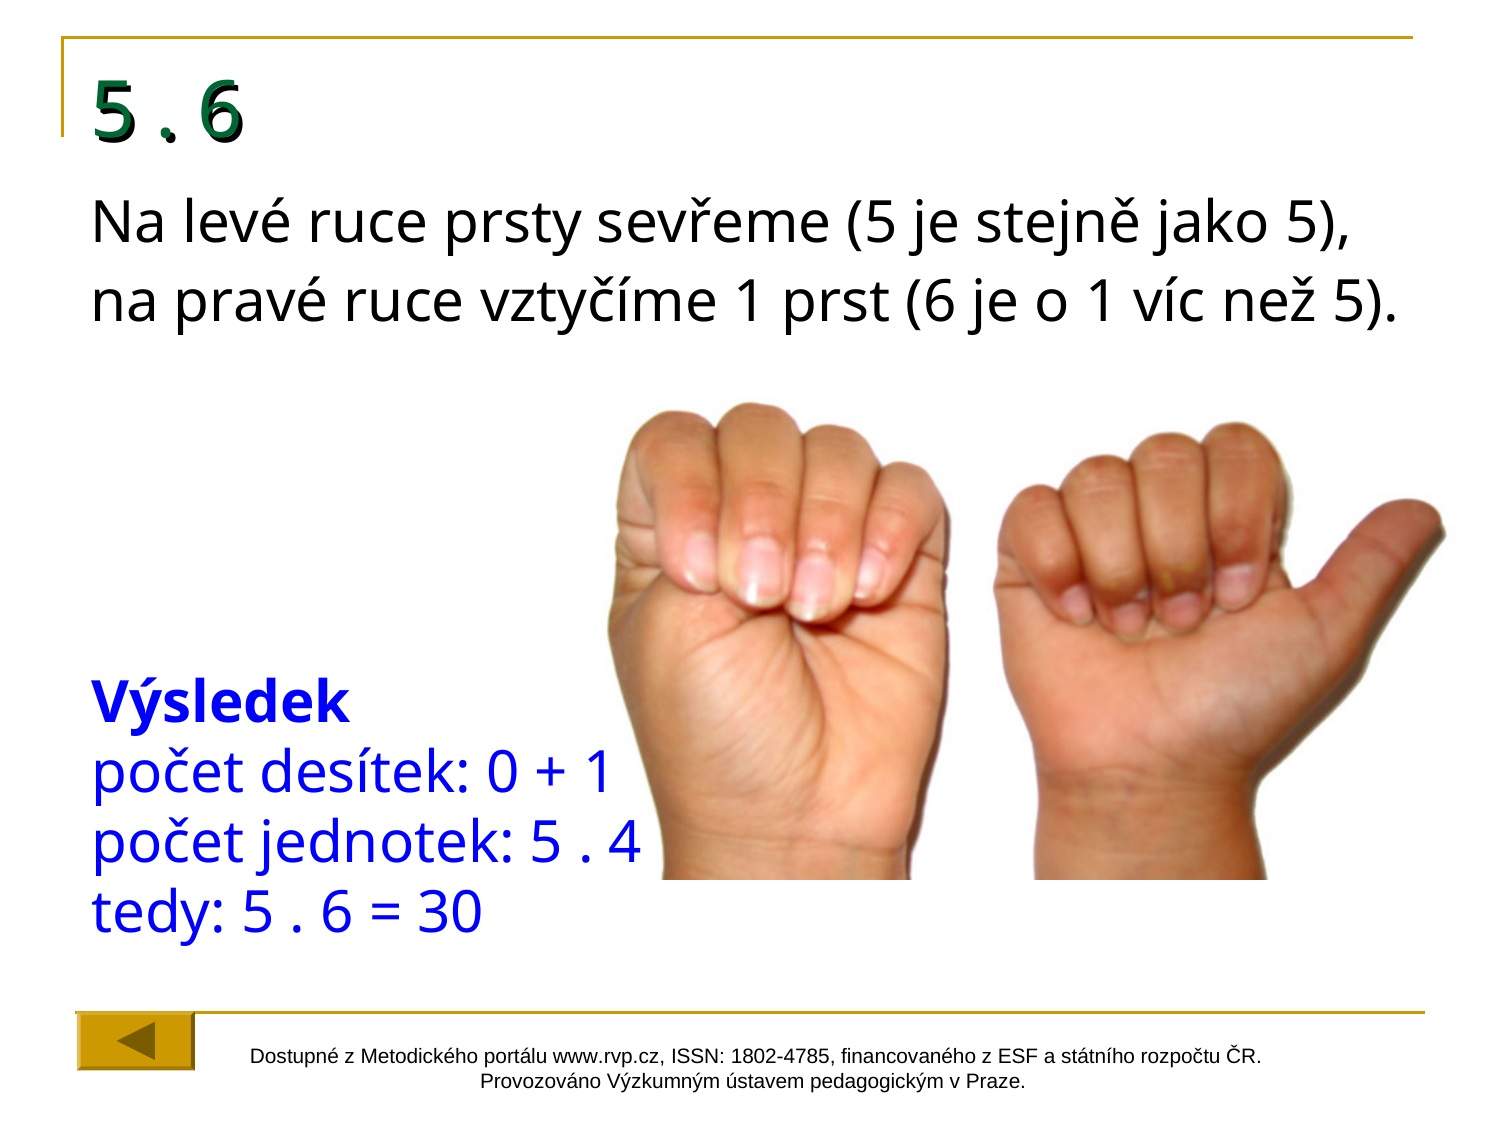

# 5 . 6
Na levé ruce prsty sevřeme (5 je stejně jako 5), na pravé ruce vztyčíme 1 prst (6 je o 1 víc než 5).
Výsledek
počet desítek: 0 + 1
počet jednotek: 5 . 4
tedy: 5 . 6 = 30